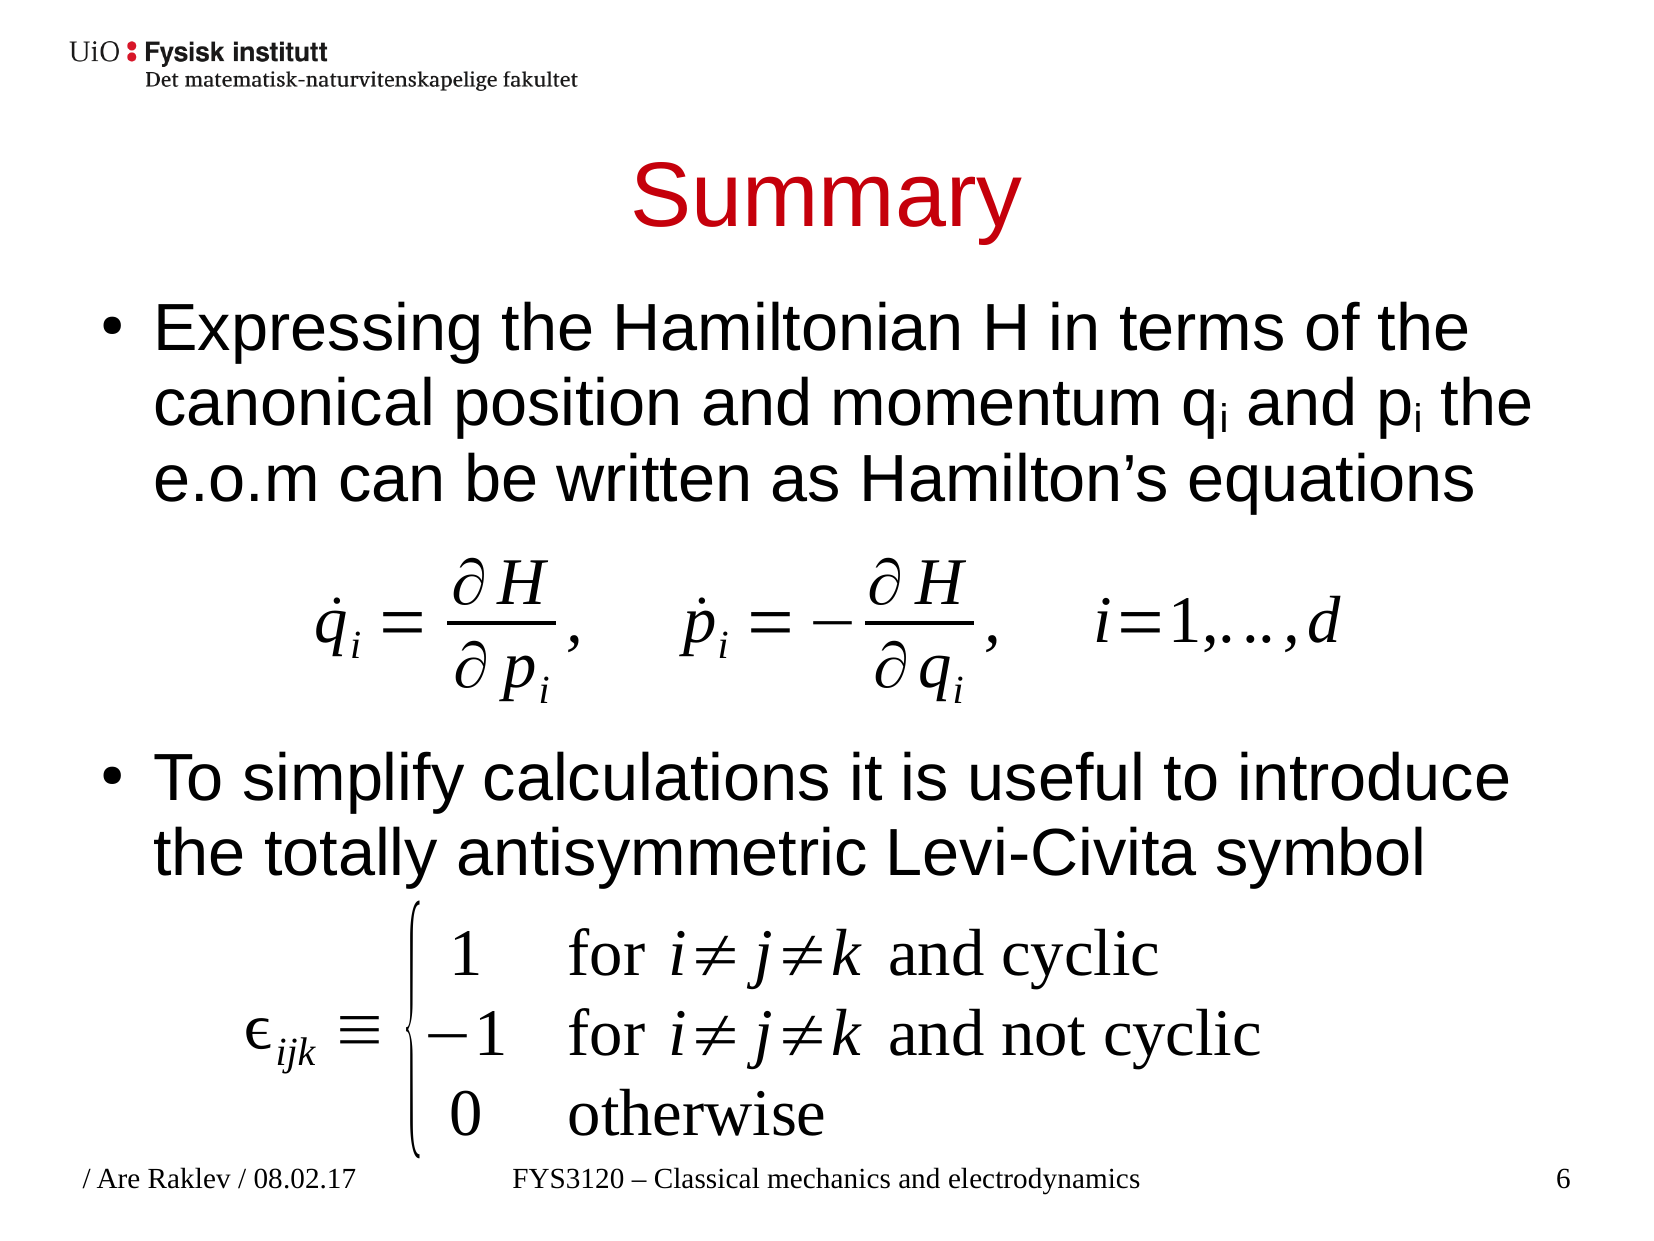

# Summary
Expressing the Hamiltonian H in terms of the canonical position and momentum qi and pi the e.o.m can be written as Hamilton’s equations
To simplify calculations it is useful to introduce the totally antisymmetric Levi-Civita symbol
/ Are Raklev / 08.02.17
FYS3120 – Classical mechanics and electrodynamics
6